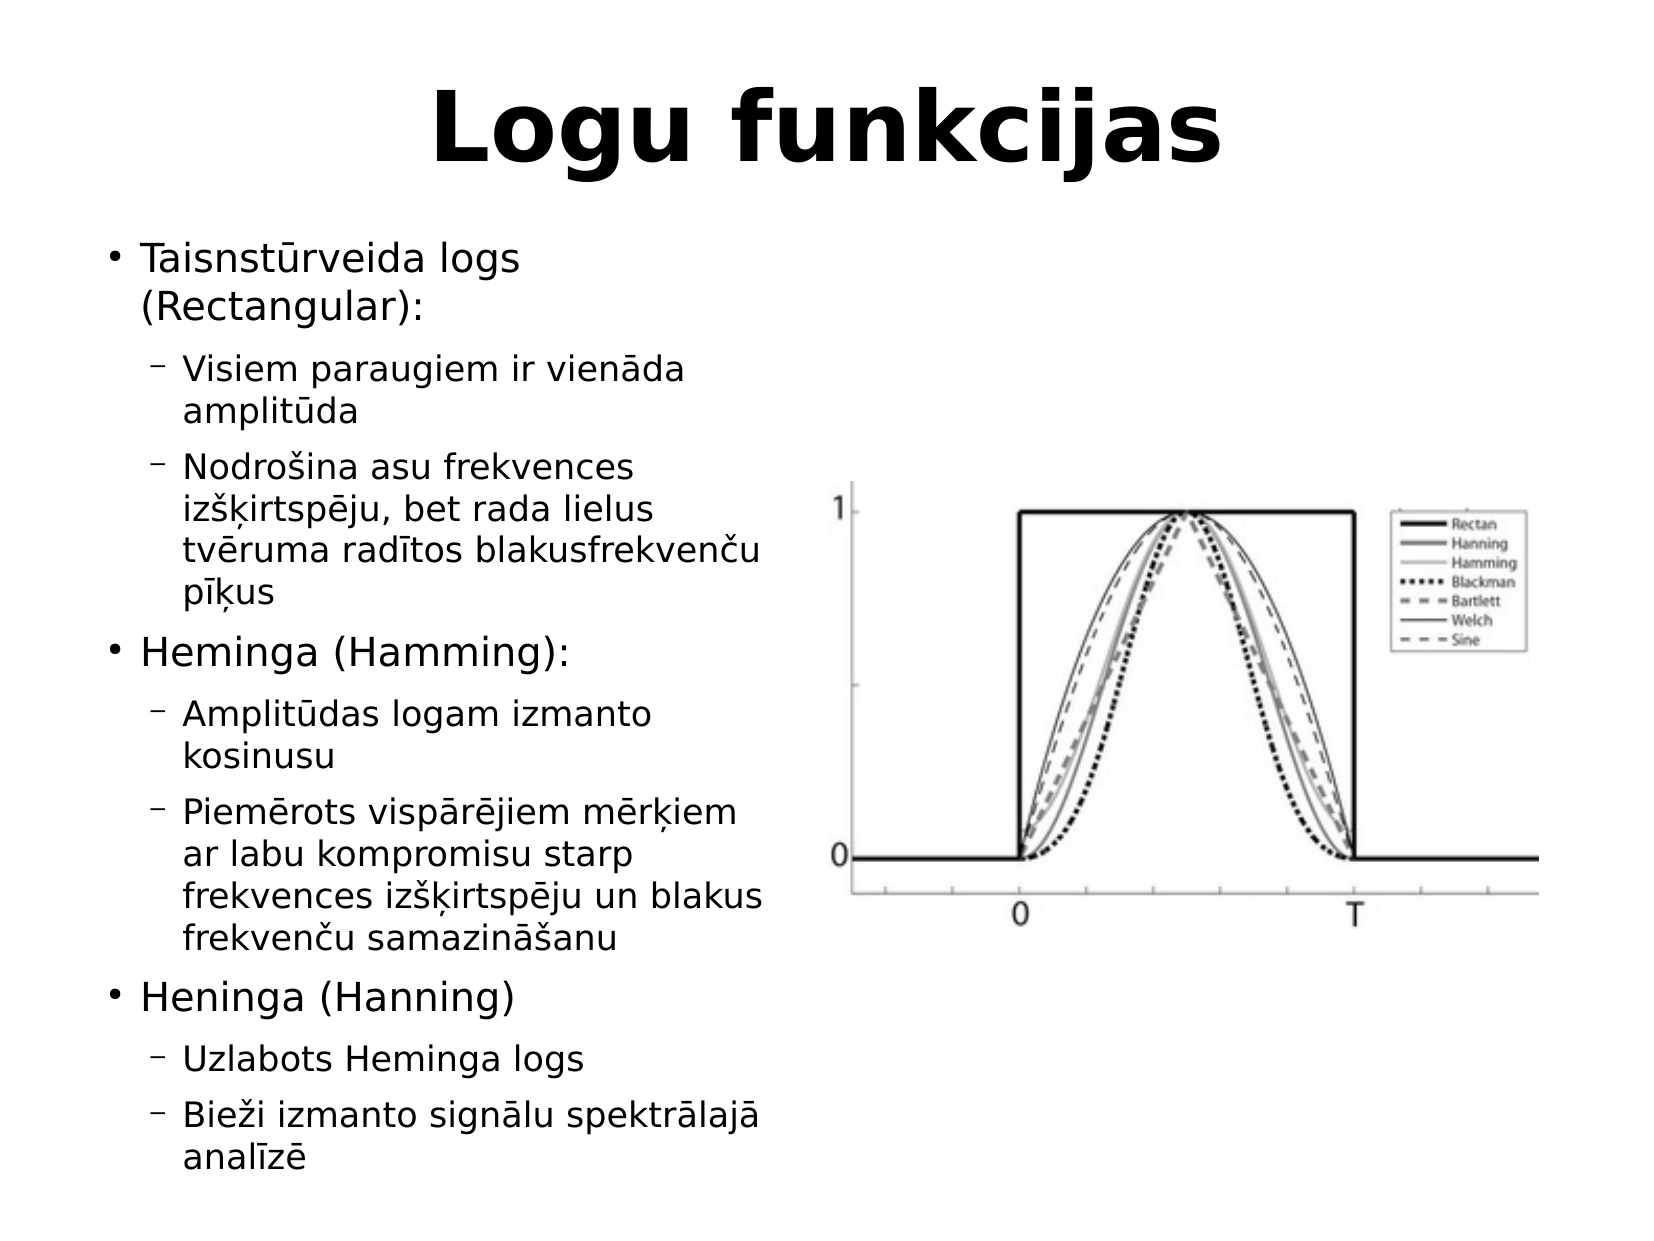

# Logu funkcijas
Taisnstūrveida logs (Rectangular):
Visiem paraugiem ir vienāda amplitūda
Nodrošina asu frekvences izšķirtspēju, bet rada lielus tvēruma radītos blakusfrekvenču pīķus
Heminga (Hamming):
Amplitūdas logam izmanto kosinusu
Piemērots vispārējiem mērķiem ar labu kompromisu starp frekvences izšķirtspēju un blakus frekvenču samazināšanu
Heninga (Hanning)
Uzlabots Heminga logs
Bieži izmanto signālu spektrālajā analīzē